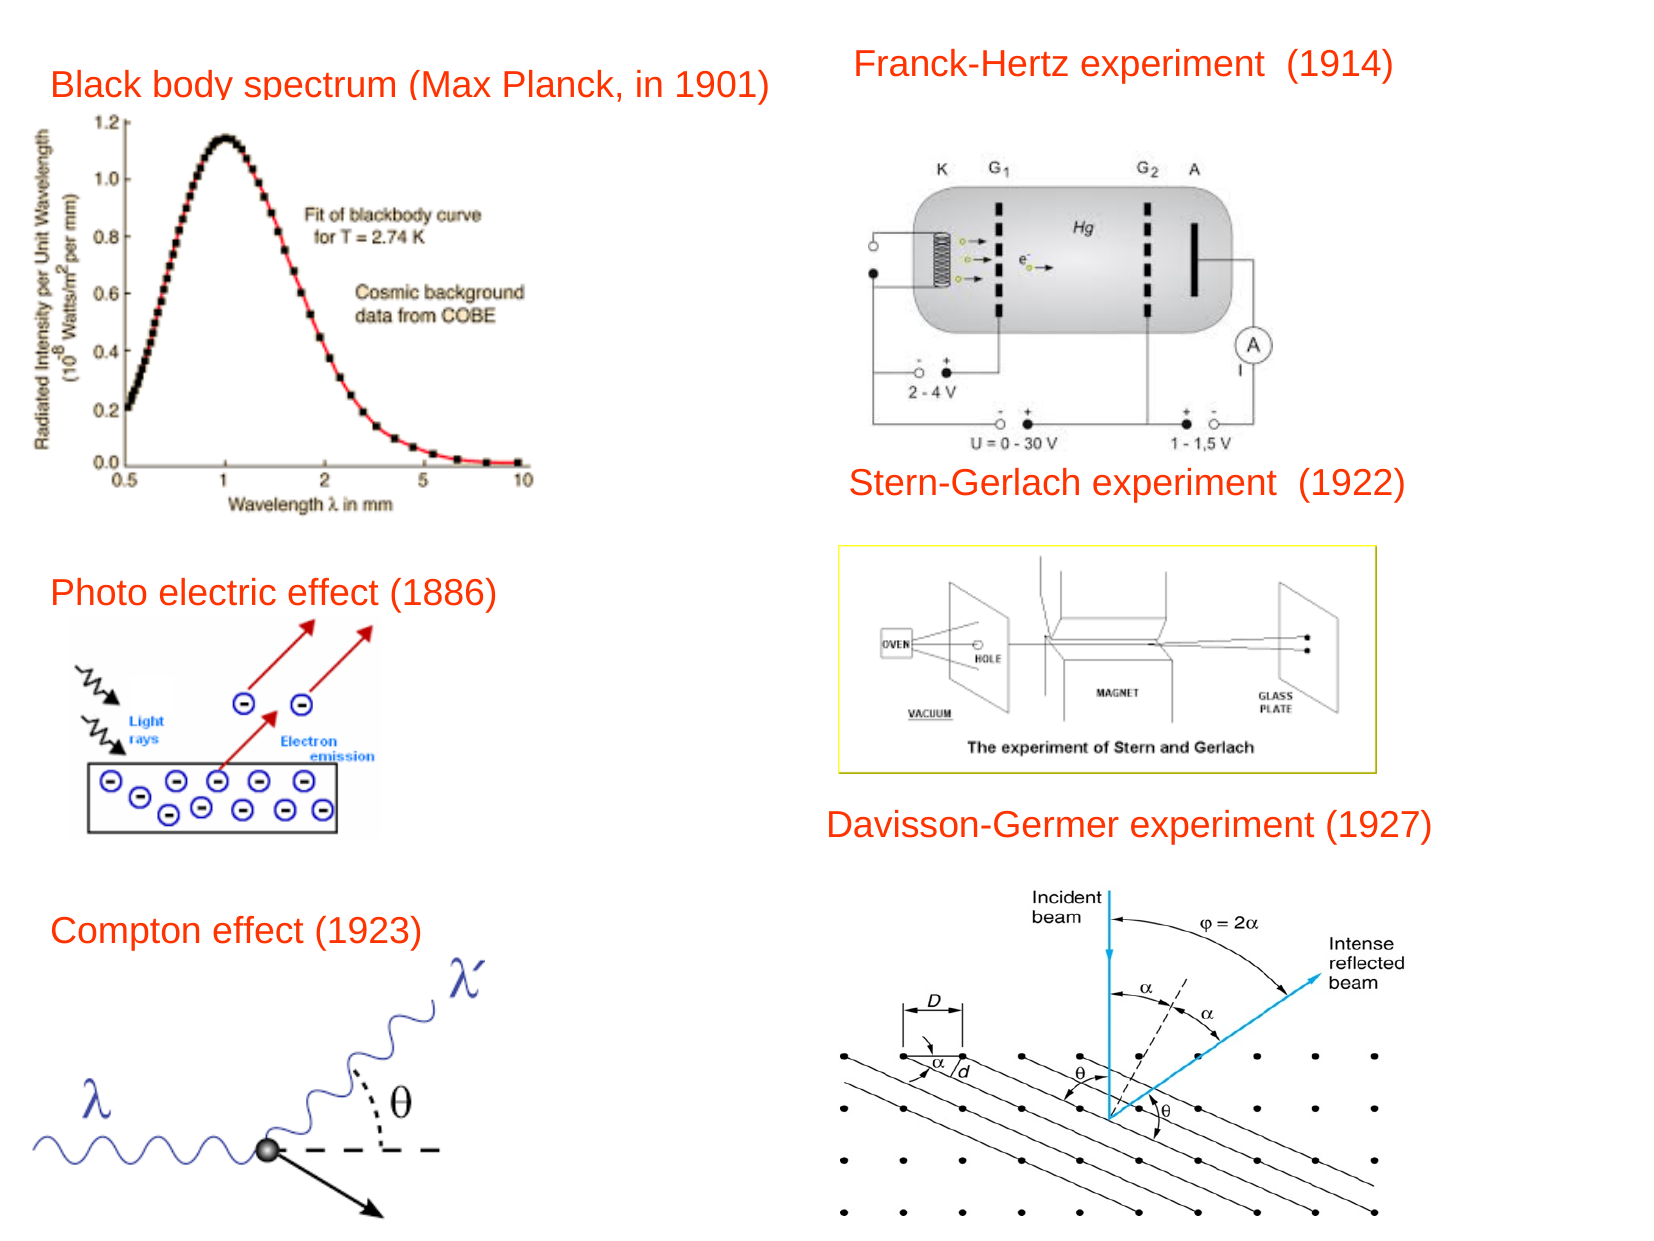

Black body spectrum (Max Planck, in 1901)
Photo electric effect (1886)
Compton effect (1923)
Franck-Hertz experiment (1914)
Stern-Gerlach experiment (1922)
Davisson-Germer experiment (1927)